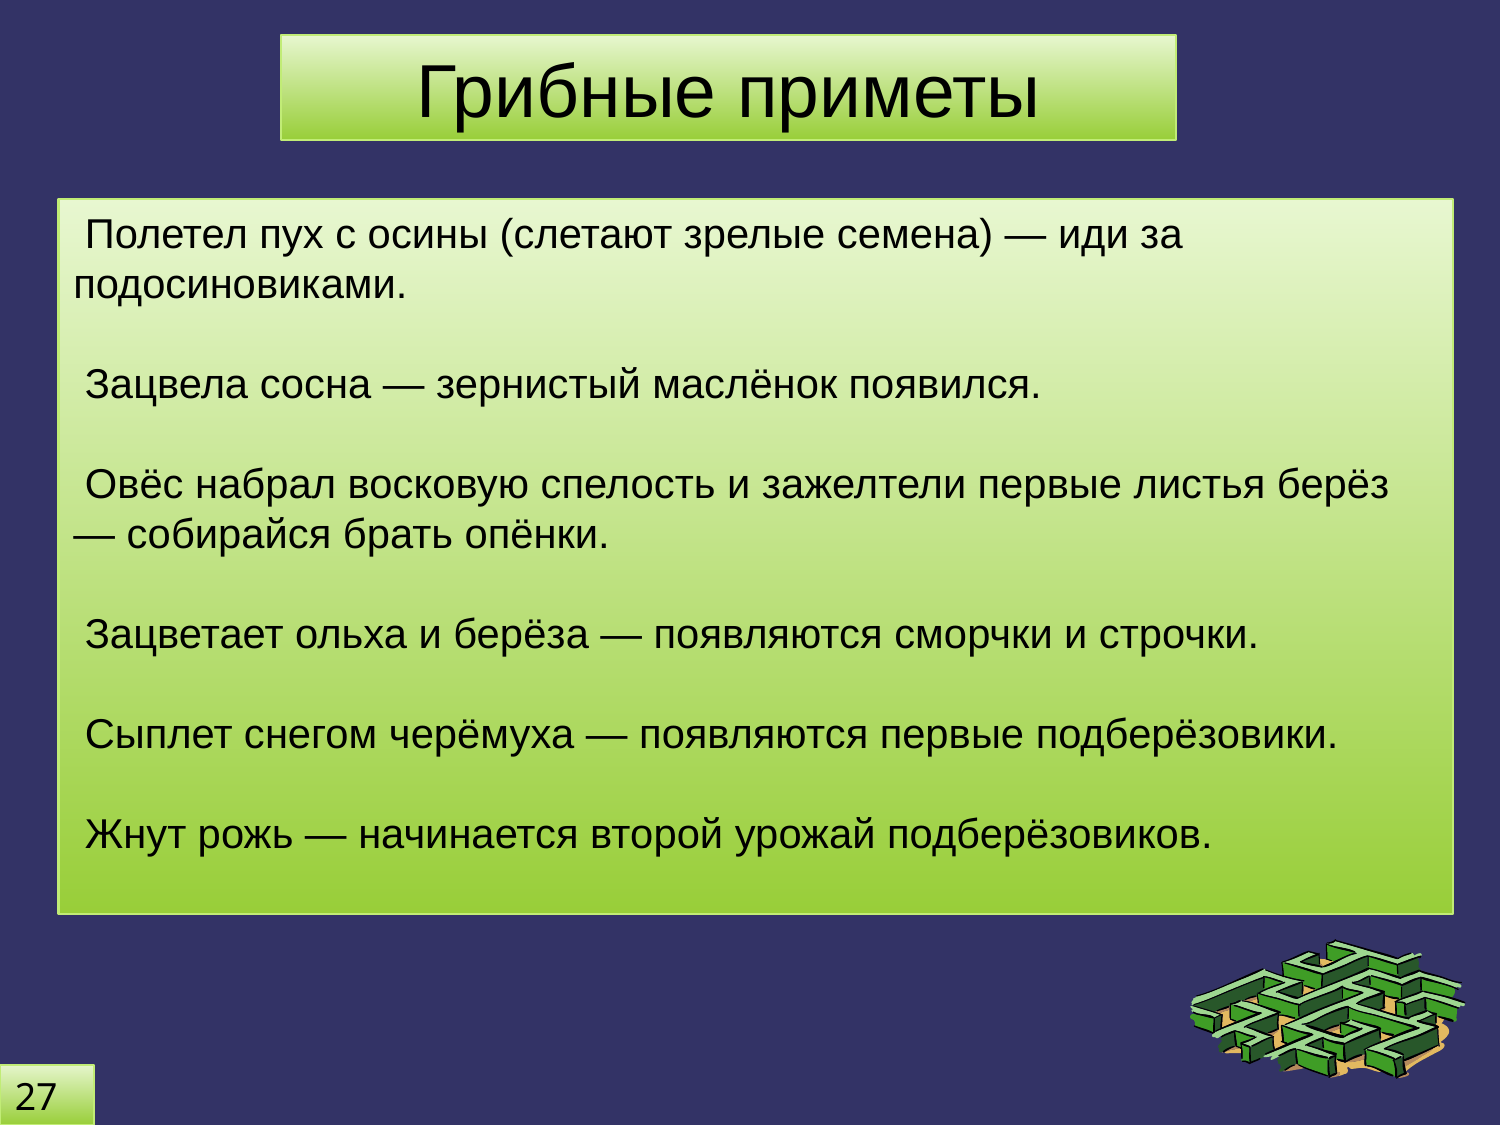

Грибные приметы
 Полетел пух с осины (слетают зрелые семена) — иди за подосиновиками.
 Зацвела сосна — зернистый маслёнок появился.
 Овёс набрал восковую спелость и зажелтели первые листья берёз — собирайся брать опёнки.
 Зацветает ольха и берёза — появляются сморчки и строчки.
 Сыплет снегом черёмуха — появляются первые подберёзовики.
 Жнут рожь — начинается второй урожай подберёзовиков.